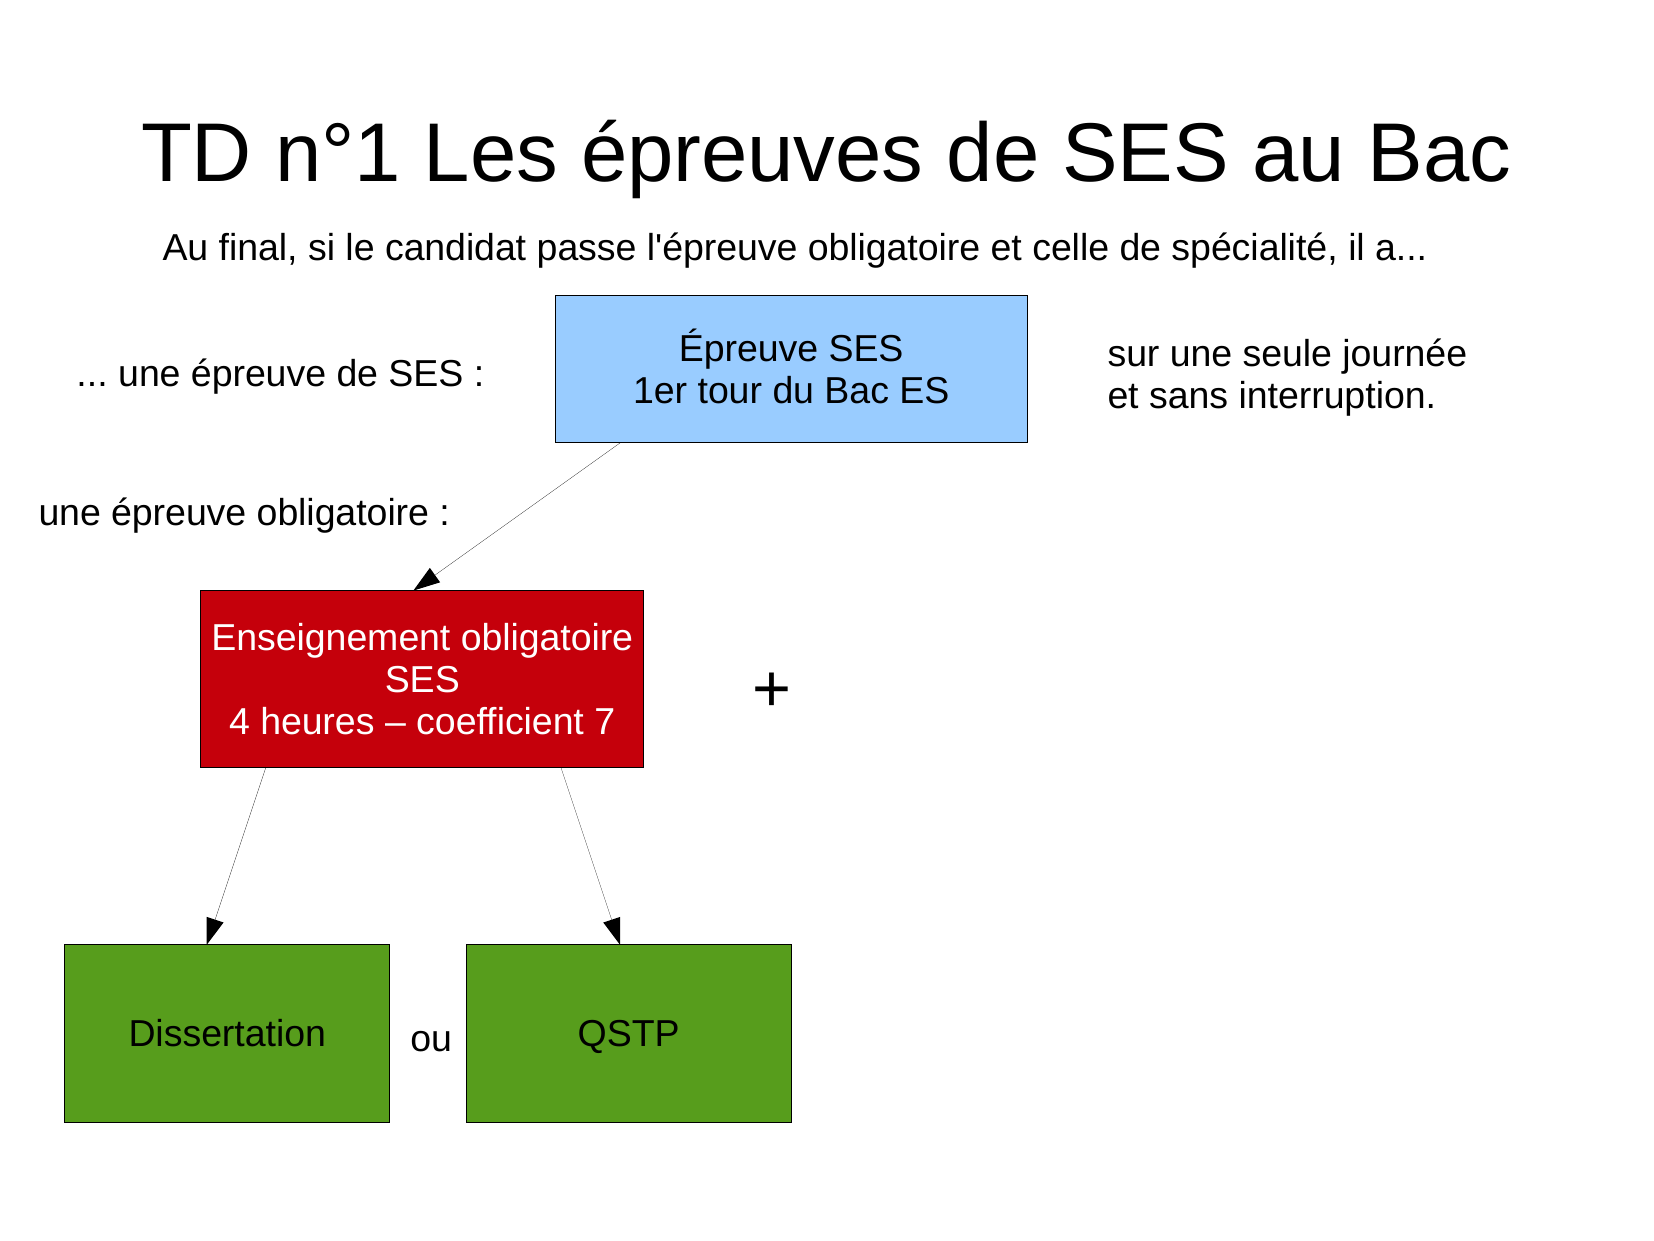

# TD n°1 Les épreuves de SES au Bac
Au final, si le candidat passe l'épreuve obligatoire et celle de spécialité, il a...
Épreuve SES
1er tour du Bac ES
sur une seule journée
et sans interruption.
... une épreuve de SES :
une épreuve obligatoire :
Enseignement obligatoire
SES
4 heures – coefficient 7
+
Dissertation
QSTP
ou